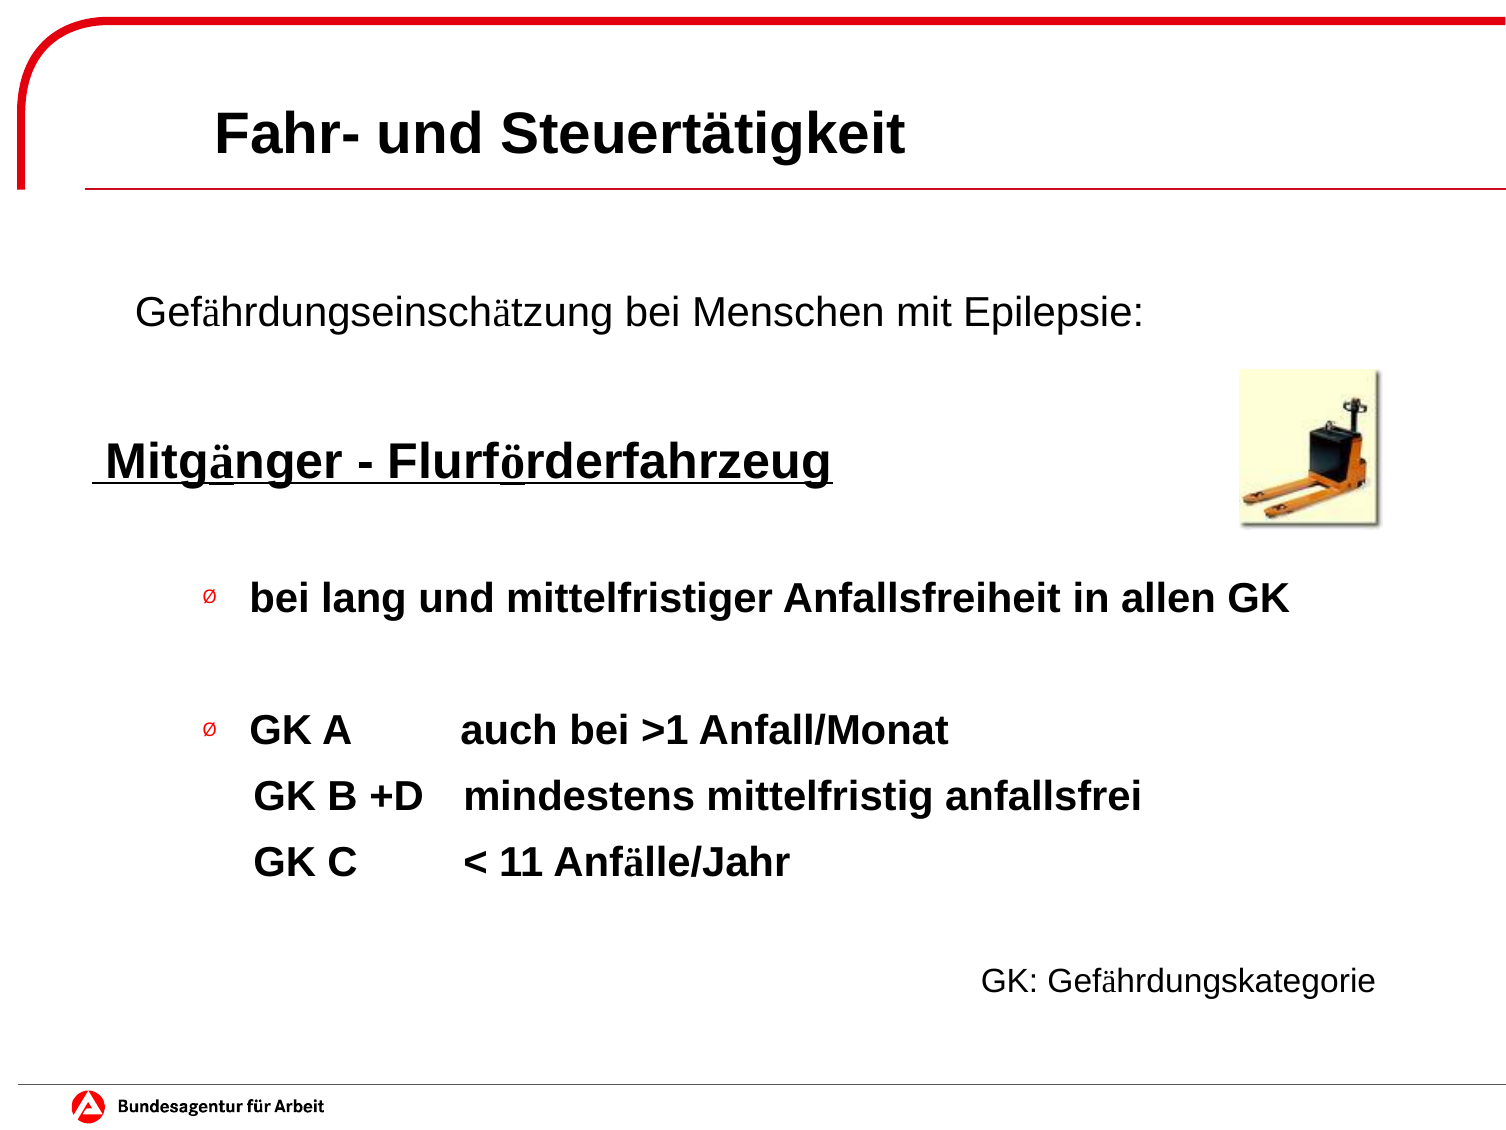

Fahr- und Steuertätigkeit
Gefährdungseinschätzung bei Menschen mit Epilepsie:
 Mitgänger - Flurförderfahrzeug
 bei lang und mittelfristiger Anfallsfreiheit in allen GK
 GK A 		auch bei >1 Anfall/Monat
	 GK B +D	mindestens mittelfristig anfallsfrei
	 GK C		< 11 Anfälle/Jahr
 GK: Gefährdungskategorie